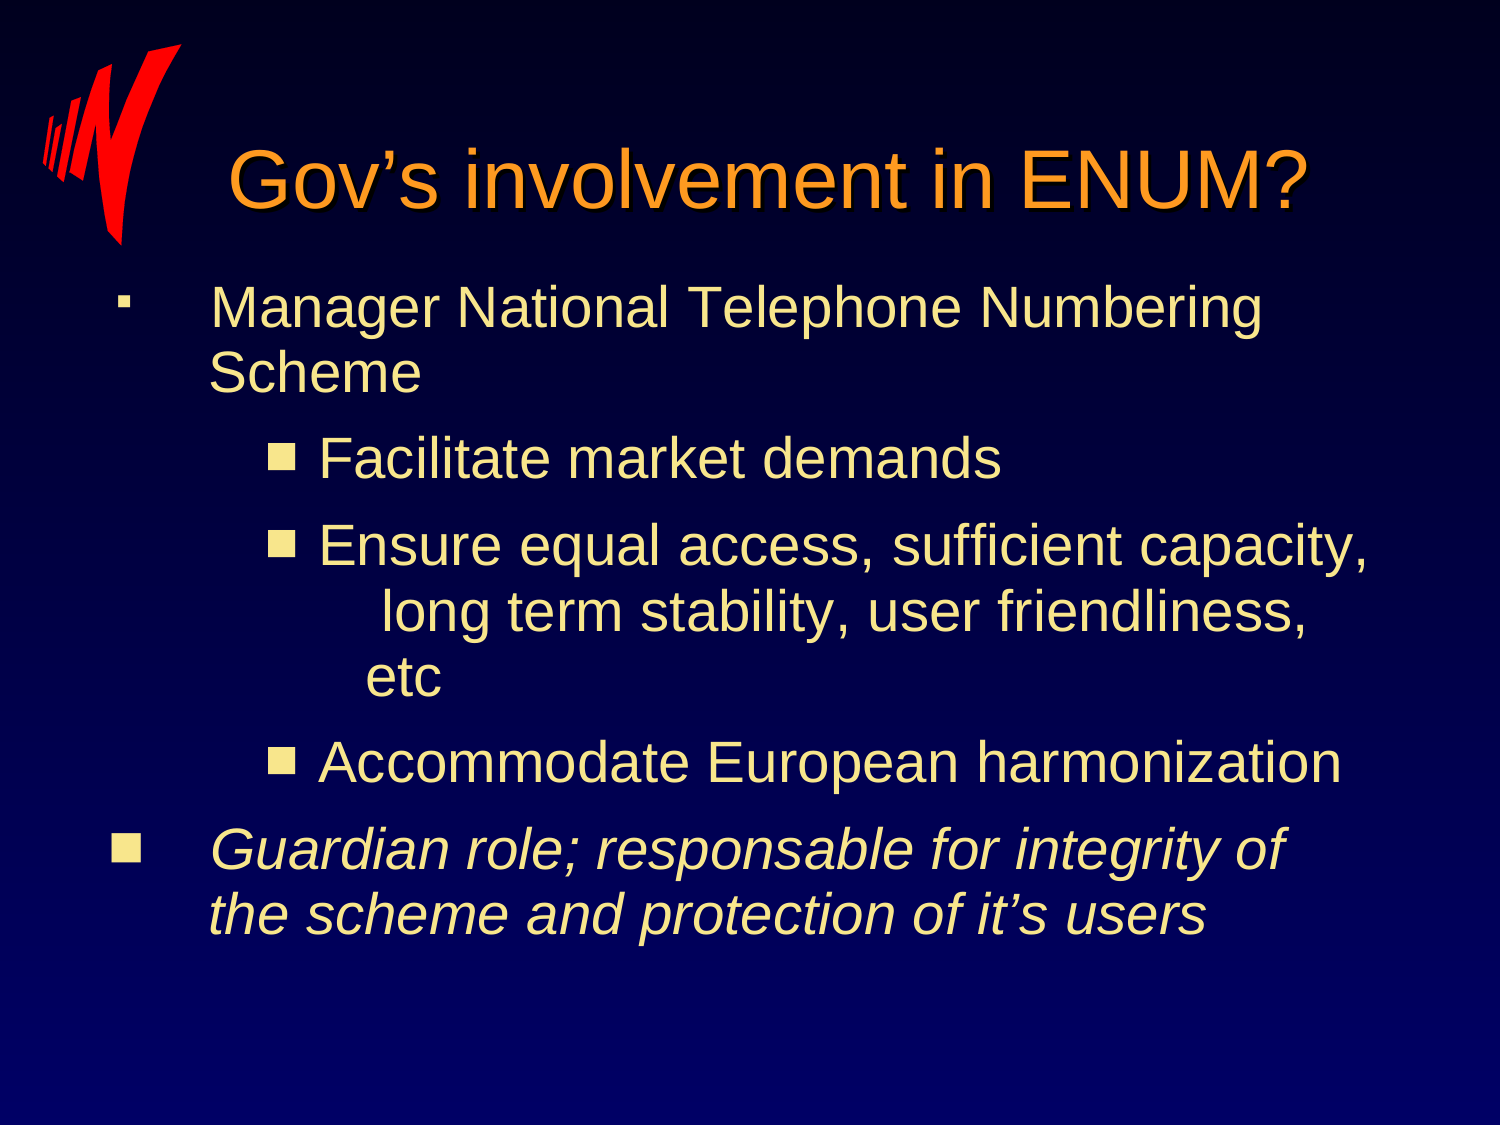

# Gov’s involvement in ENUM?
 Manager National Telephone Numbering Scheme
Facilitate market demands
Ensure equal access, sufficient capacity, long term stability, user friendliness, etc
Accommodate European harmonization
 Guardian role; responsable for integrity of the scheme and protection of it’s users